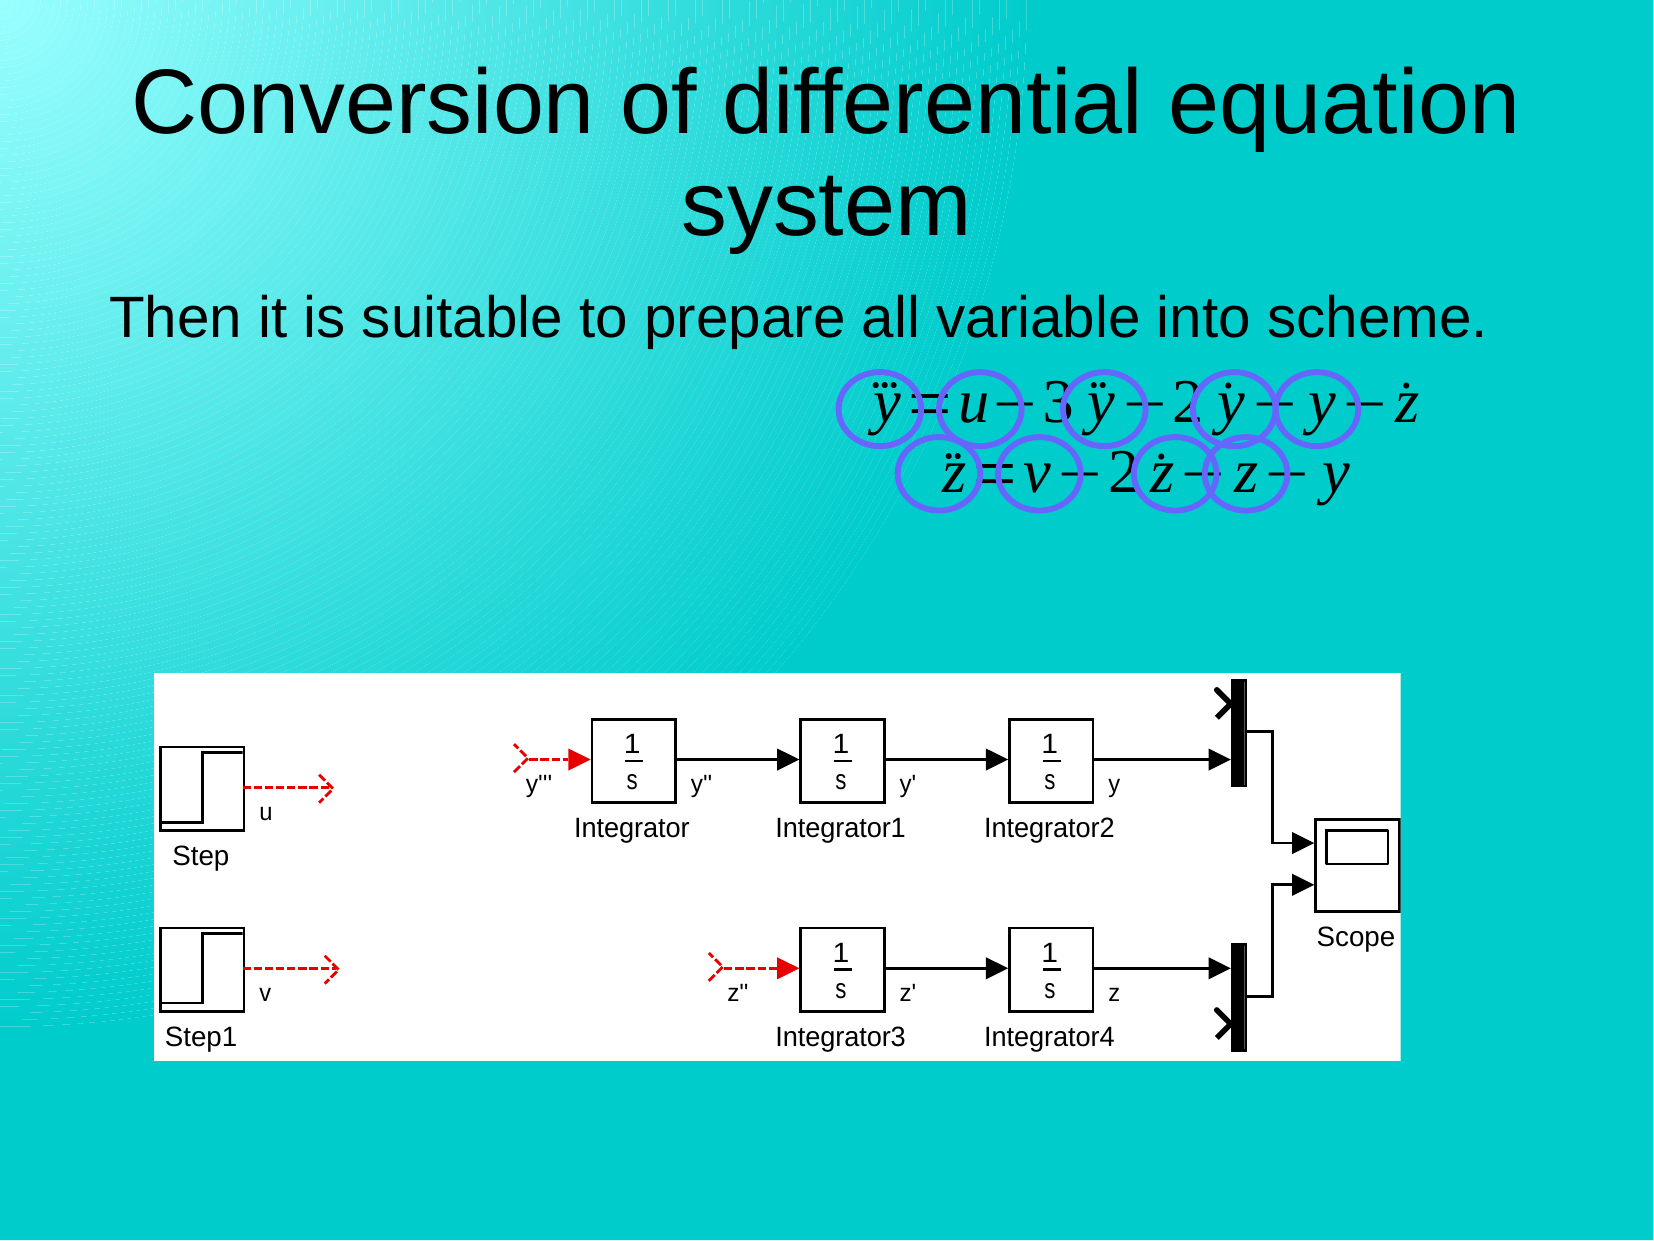

# Conversion of differential equation system
Then it is suitable to prepare all variable into scheme.